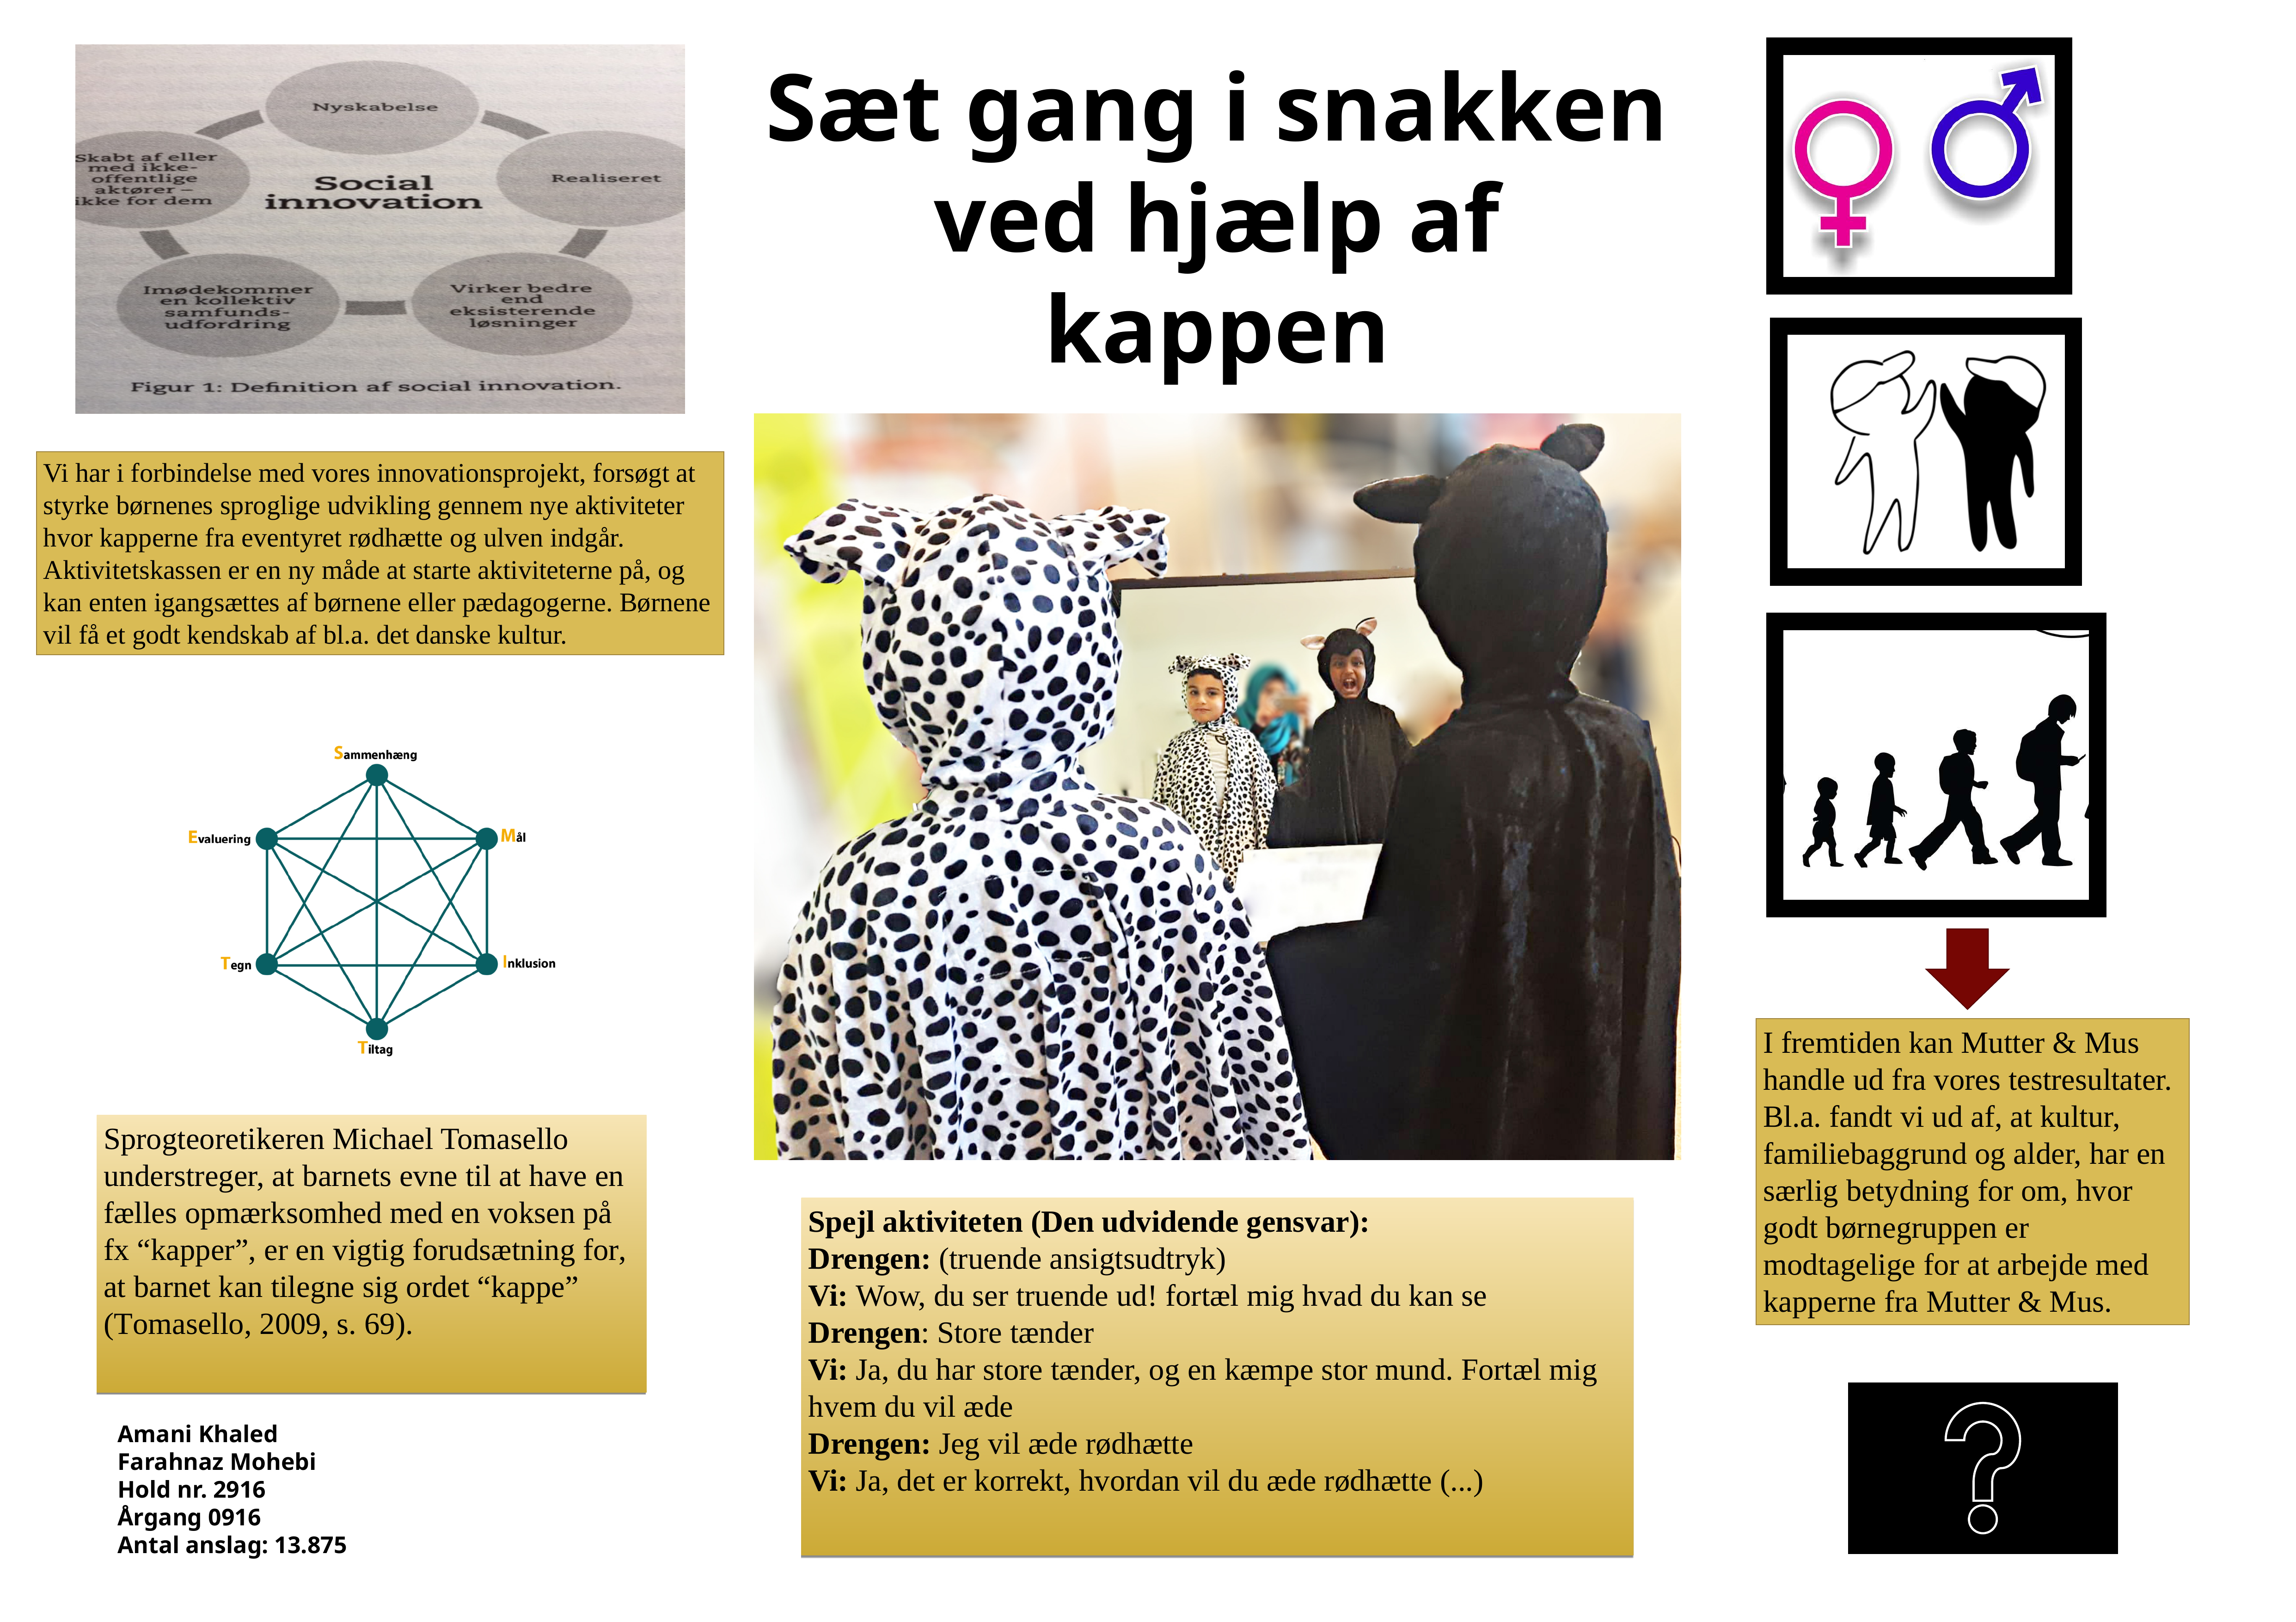

Sæt gang i snakken ved hjælp af kappen
Vi har i forbindelse med vores innovationsprojekt, forsøgt at styrke børnenes sproglige udvikling gennem nye aktiviteter hvor kapperne fra eventyret rødhætte og ulven indgår. Aktivitetskassen er en ny måde at starte aktiviteterne på, og kan enten igangsættes af børnene eller pædagogerne. Børnene vil få et godt kendskab af bl.a. det danske kultur.
I fremtiden kan Mutter & Mus handle ud fra vores testresultater. Bl.a. fandt vi ud af, at kultur, familiebaggrund og alder, har en særlig betydning for om, hvor godt børnegruppen er modtagelige for at arbejde med kapperne fra Mutter & Mus.
Sprogteoretikeren Michael Tomasello understreger, at barnets evne til at have en fælles opmærksomhed med en voksen på fx “kapper”, er en vigtig forudsætning for, at barnet kan tilegne sig ordet “kappe” (Tomasello, 2009, s. 69).
Spejl aktiviteten (Den udvidende gensvar):
Drengen: (truende ansigtsudtryk)
Vi: Wow, du ser truende ud! fortæl mig hvad du kan se
Drengen: Store tænder
Vi: Ja, du har store tænder, og en kæmpe stor mund. Fortæl mig hvem du vil æde
Drengen: Jeg vil æde rødhætte
Vi: Ja, det er korrekt, hvordan vil du æde rødhætte (...)
Amani Khaled
Farahnaz Mohebi
Hold nr. 2916
Årgang 0916
Antal anslag: 13.875